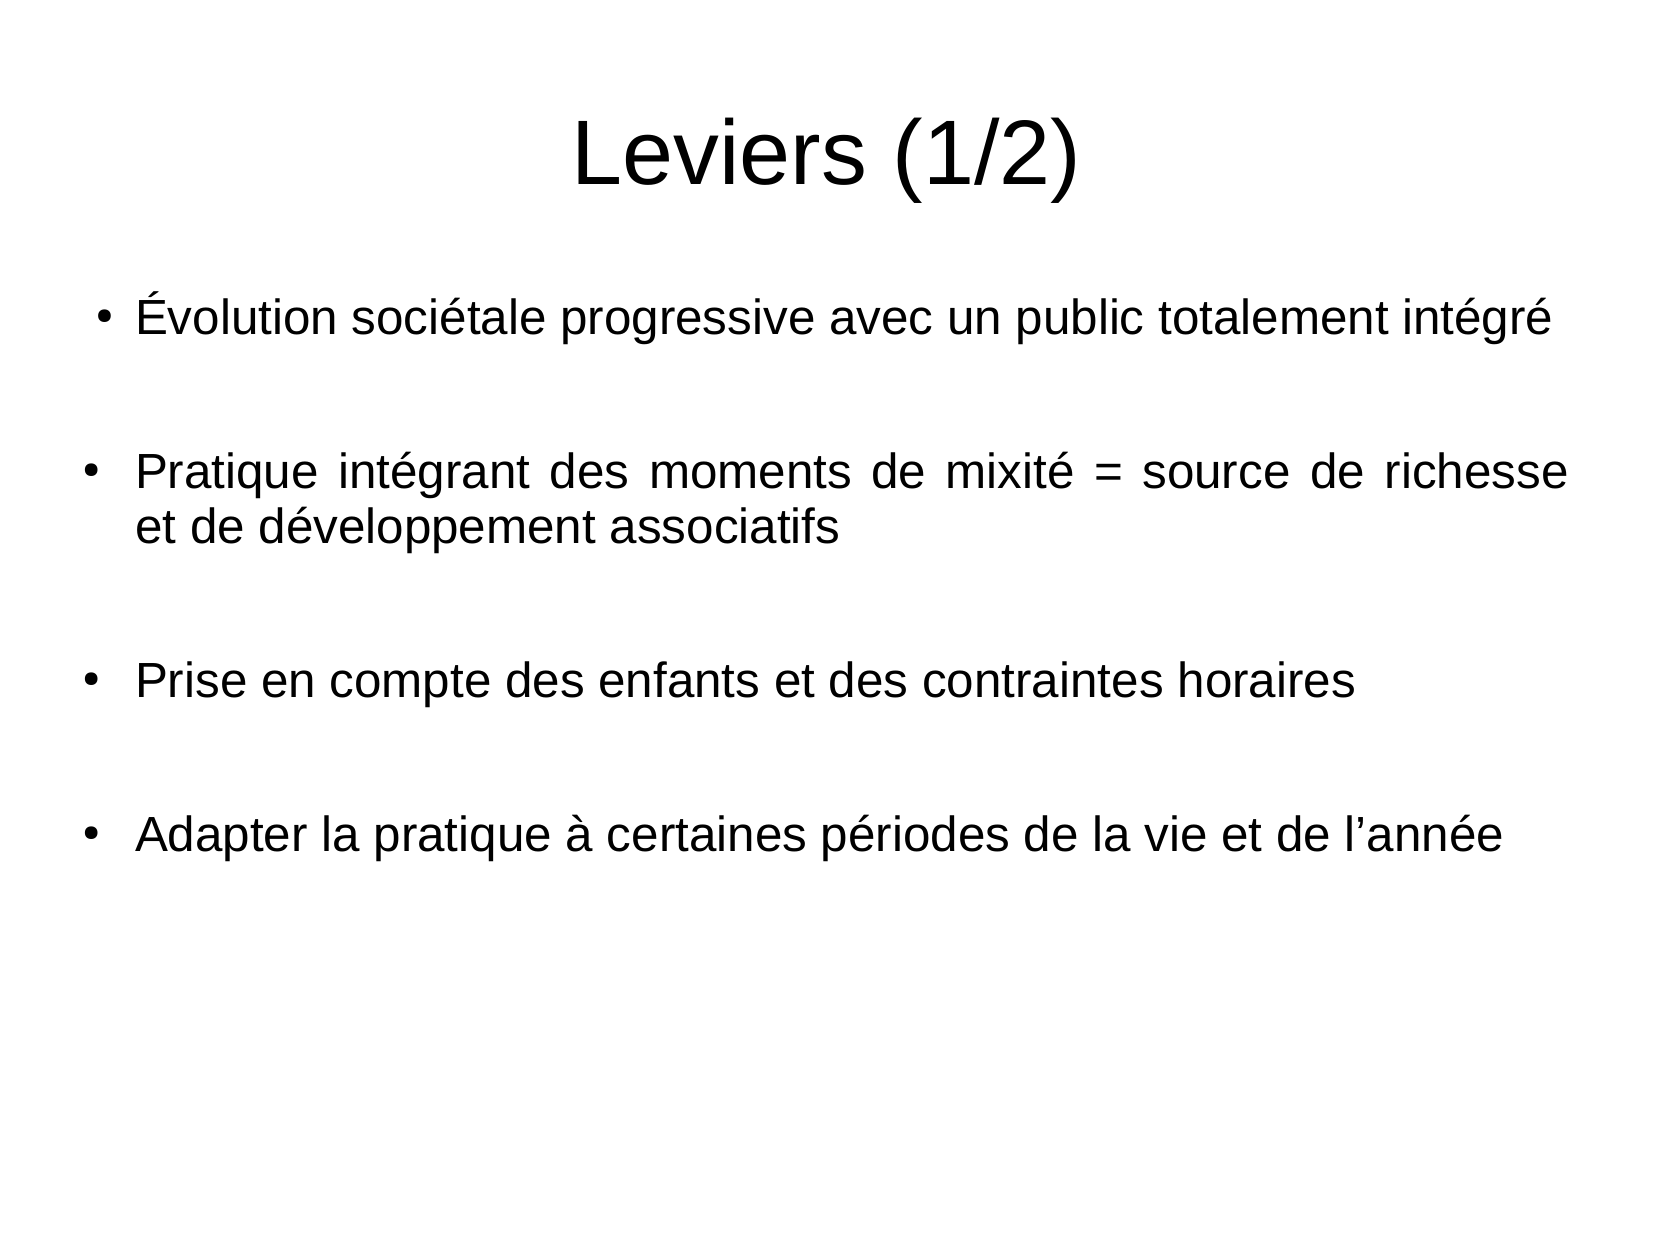

# Leviers (1/2)
Évolution sociétale progressive avec un public totalement intégré
Pratique intégrant des moments de mixité = source de richesse et de développement associatifs
Prise en compte des enfants et des contraintes horaires
Adapter la pratique à certaines périodes de la vie et de l’année